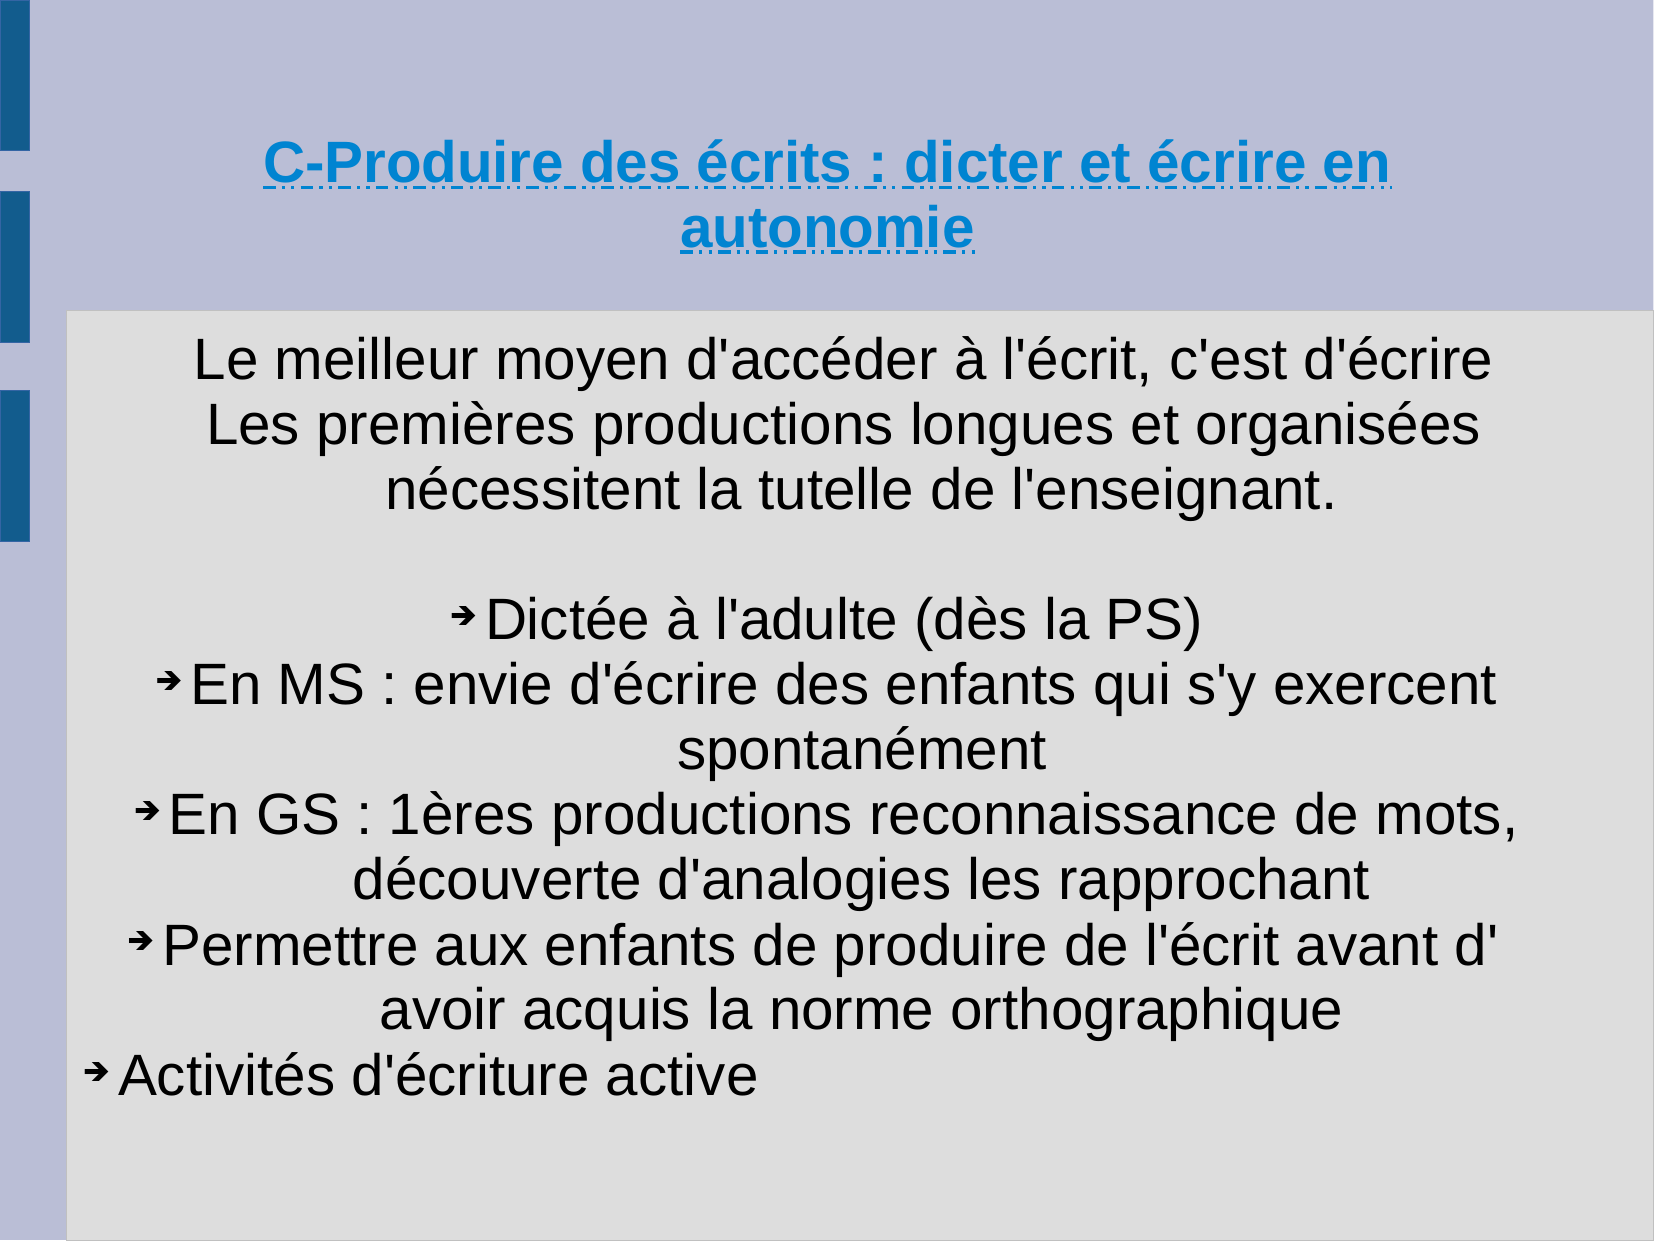

# C-Produire des écrits : dicter et écrire en autonomie
Le meilleur moyen d'accéder à l'écrit, c'est d'écrire
Les premières productions longues et organisées nécessitent la tutelle de l'enseignant.
Dictée à l'adulte (dès la PS)
En MS : envie d'écrire des enfants qui s'y exercent spontanément
En GS : 1ères productions reconnaissance de mots, découverte d'analogies les rapprochant
Permettre aux enfants de produire de l'écrit avant d'	avoir acquis la norme orthographique
Activités d'écriture active